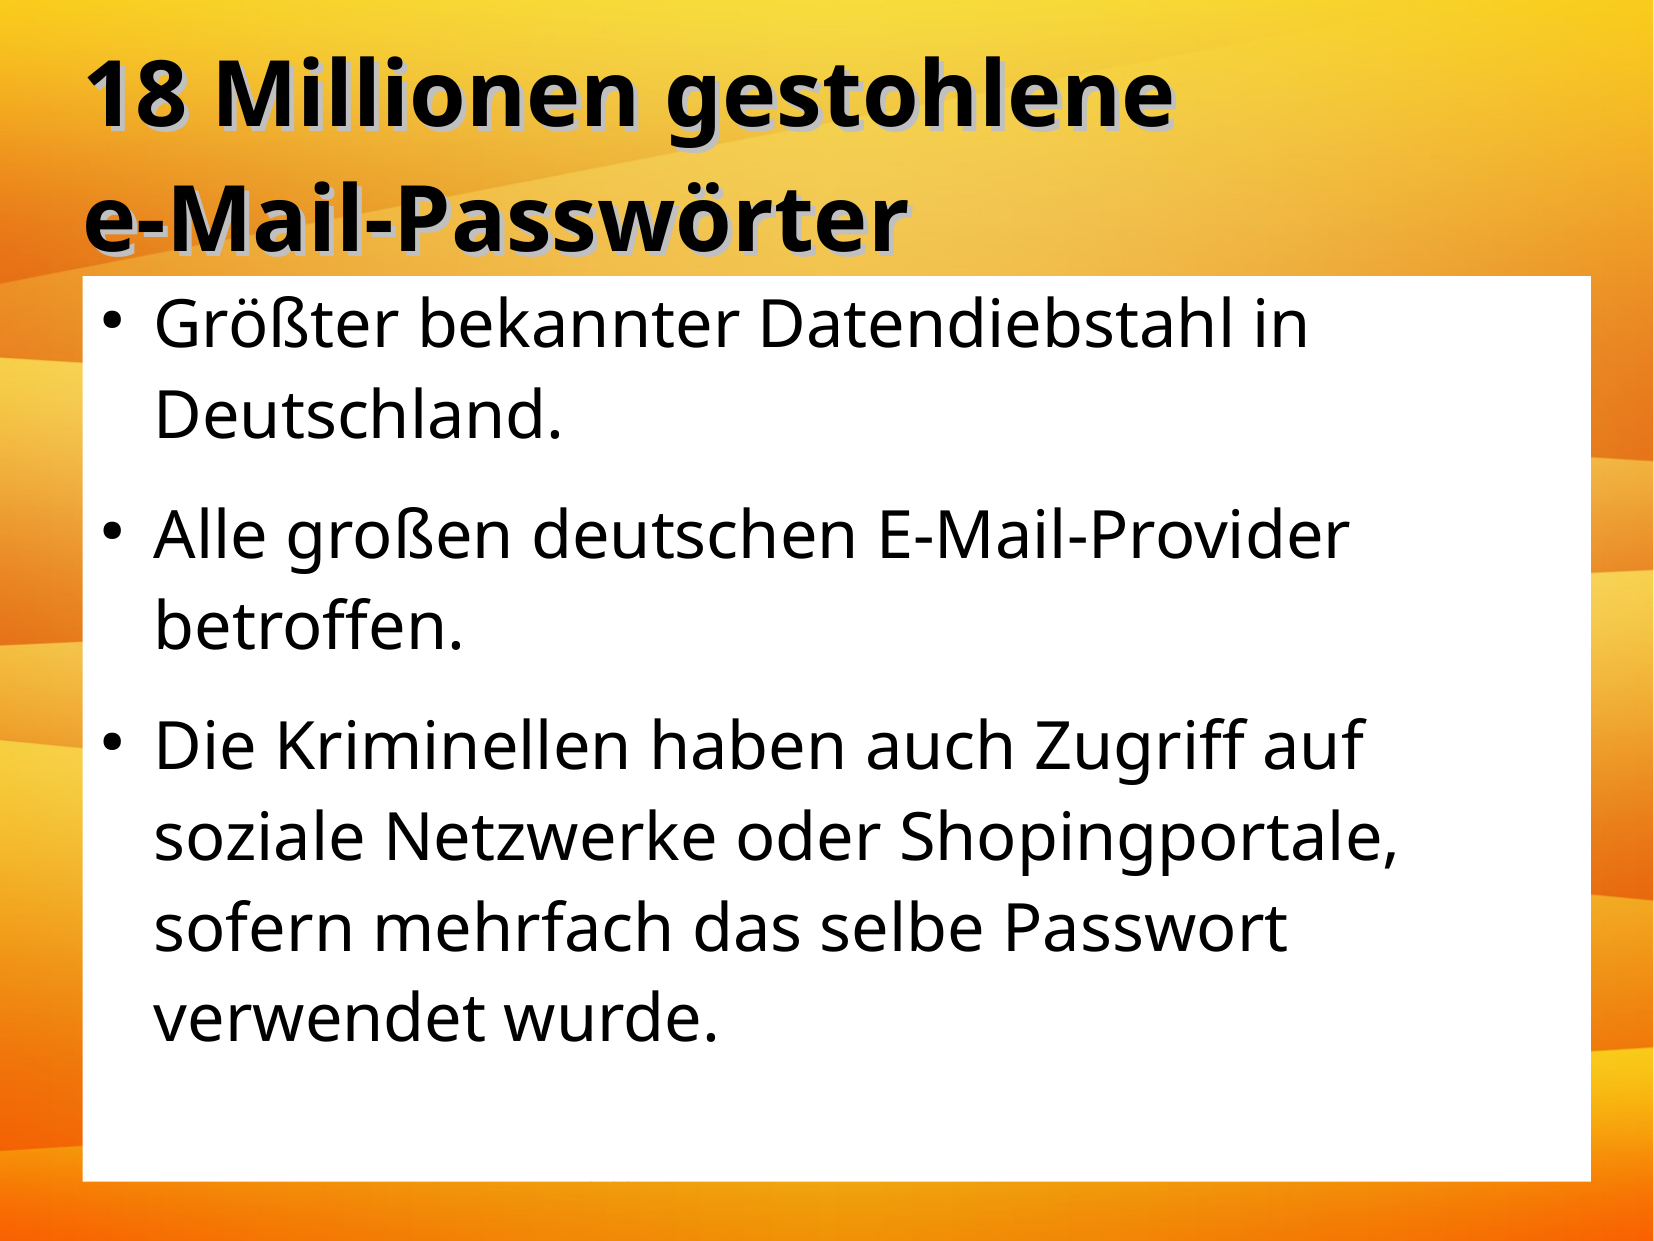

# 18 Millionen gestohlene e-Mail-Passwörter
Größter bekannter Datendiebstahl in Deutschland.
Alle großen deutschen E-Mail-Provider betroffen.
Die Kriminellen haben auch Zugriff auf soziale Netzwerke oder Shopingportale, sofern mehrfach das selbe Passwort verwendet wurde.
xx.05.2014
Digitale Selbsterveteidigung / Crypto Party Aarau
2